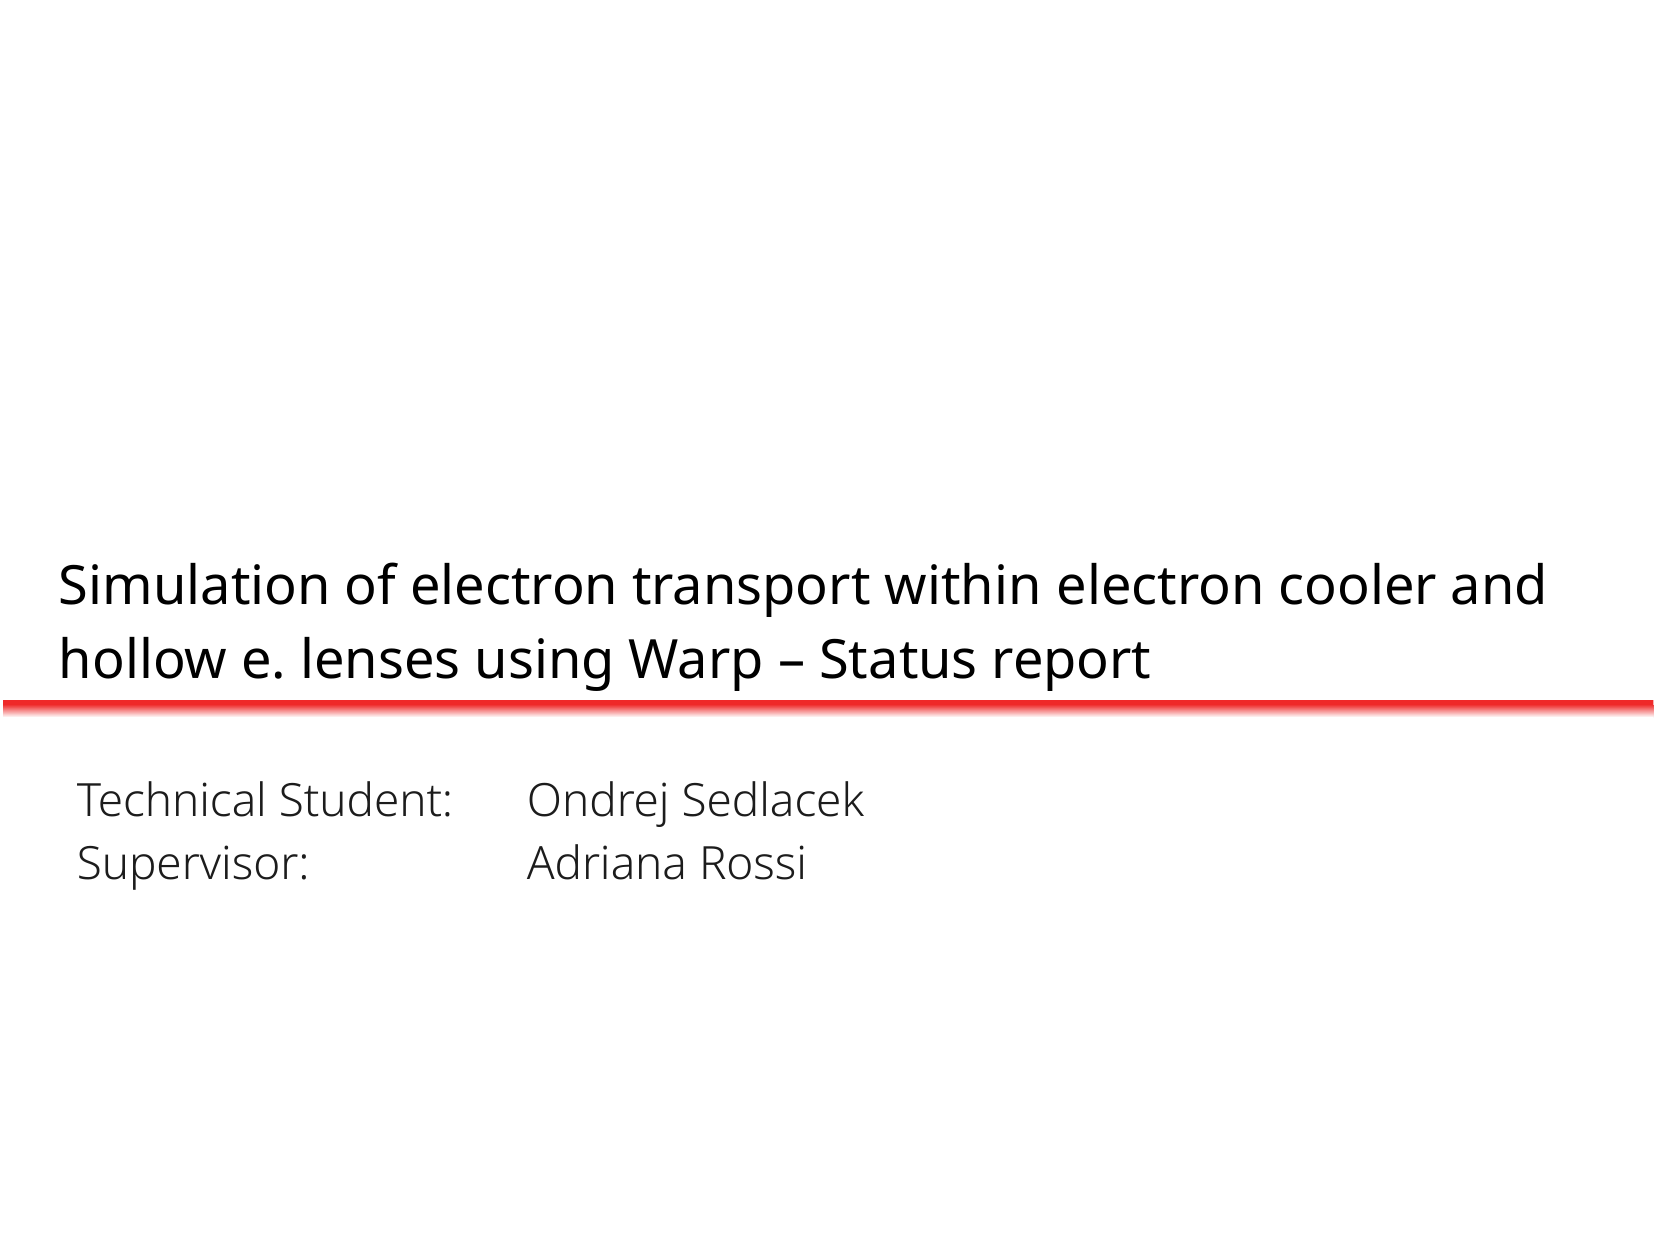

# Simulation of electron transport within electron cooler and hollow e. lenses using Warp – Status report
Technical Student: 	Ondrej Sedlacek
Supervisor: 			Adriana Rossi